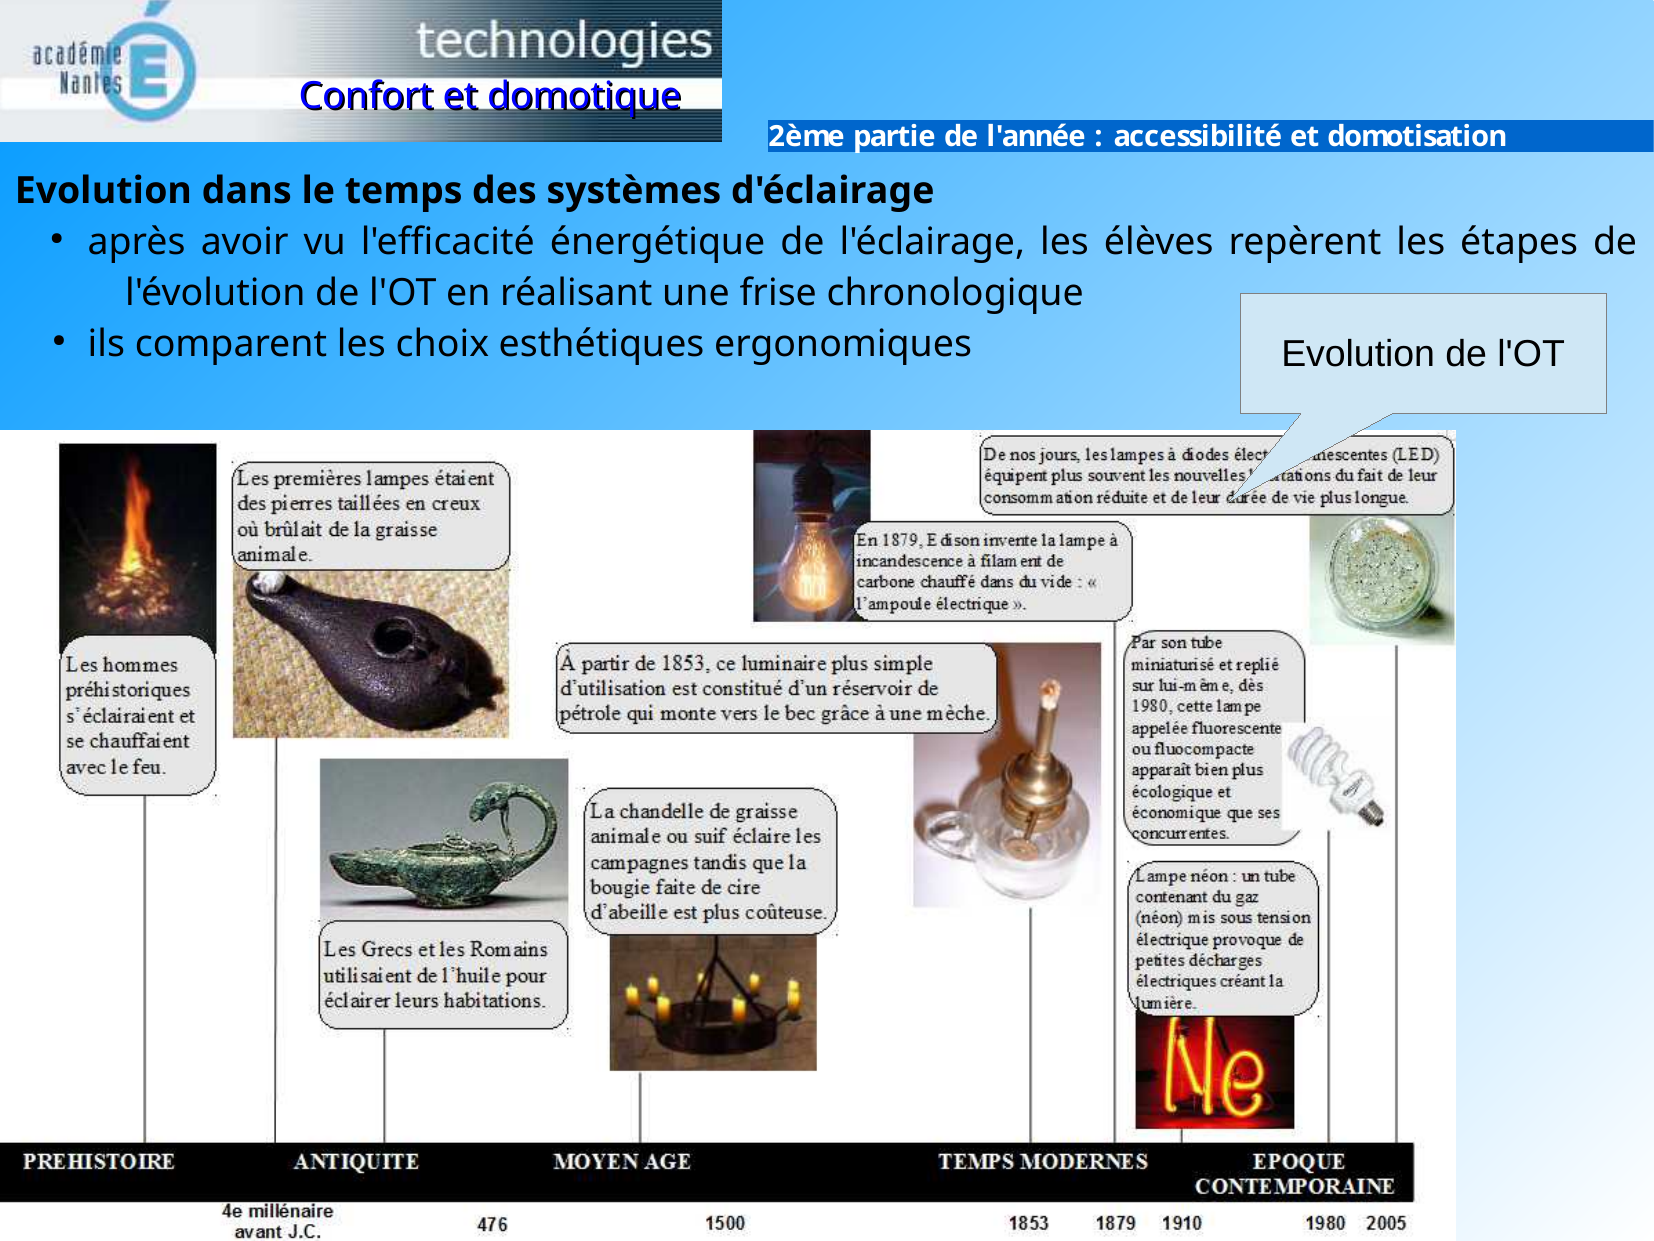

Confort et domotique
Evolution dans le temps des systèmes d'éclairage
après avoir vu l'efficacité énergétique de l'éclairage, les élèves repèrent les étapes de l'évolution de l'OT en réalisant une frise chronologique
ils comparent les choix esthétiques ergonomiques
Evolution de l'OT